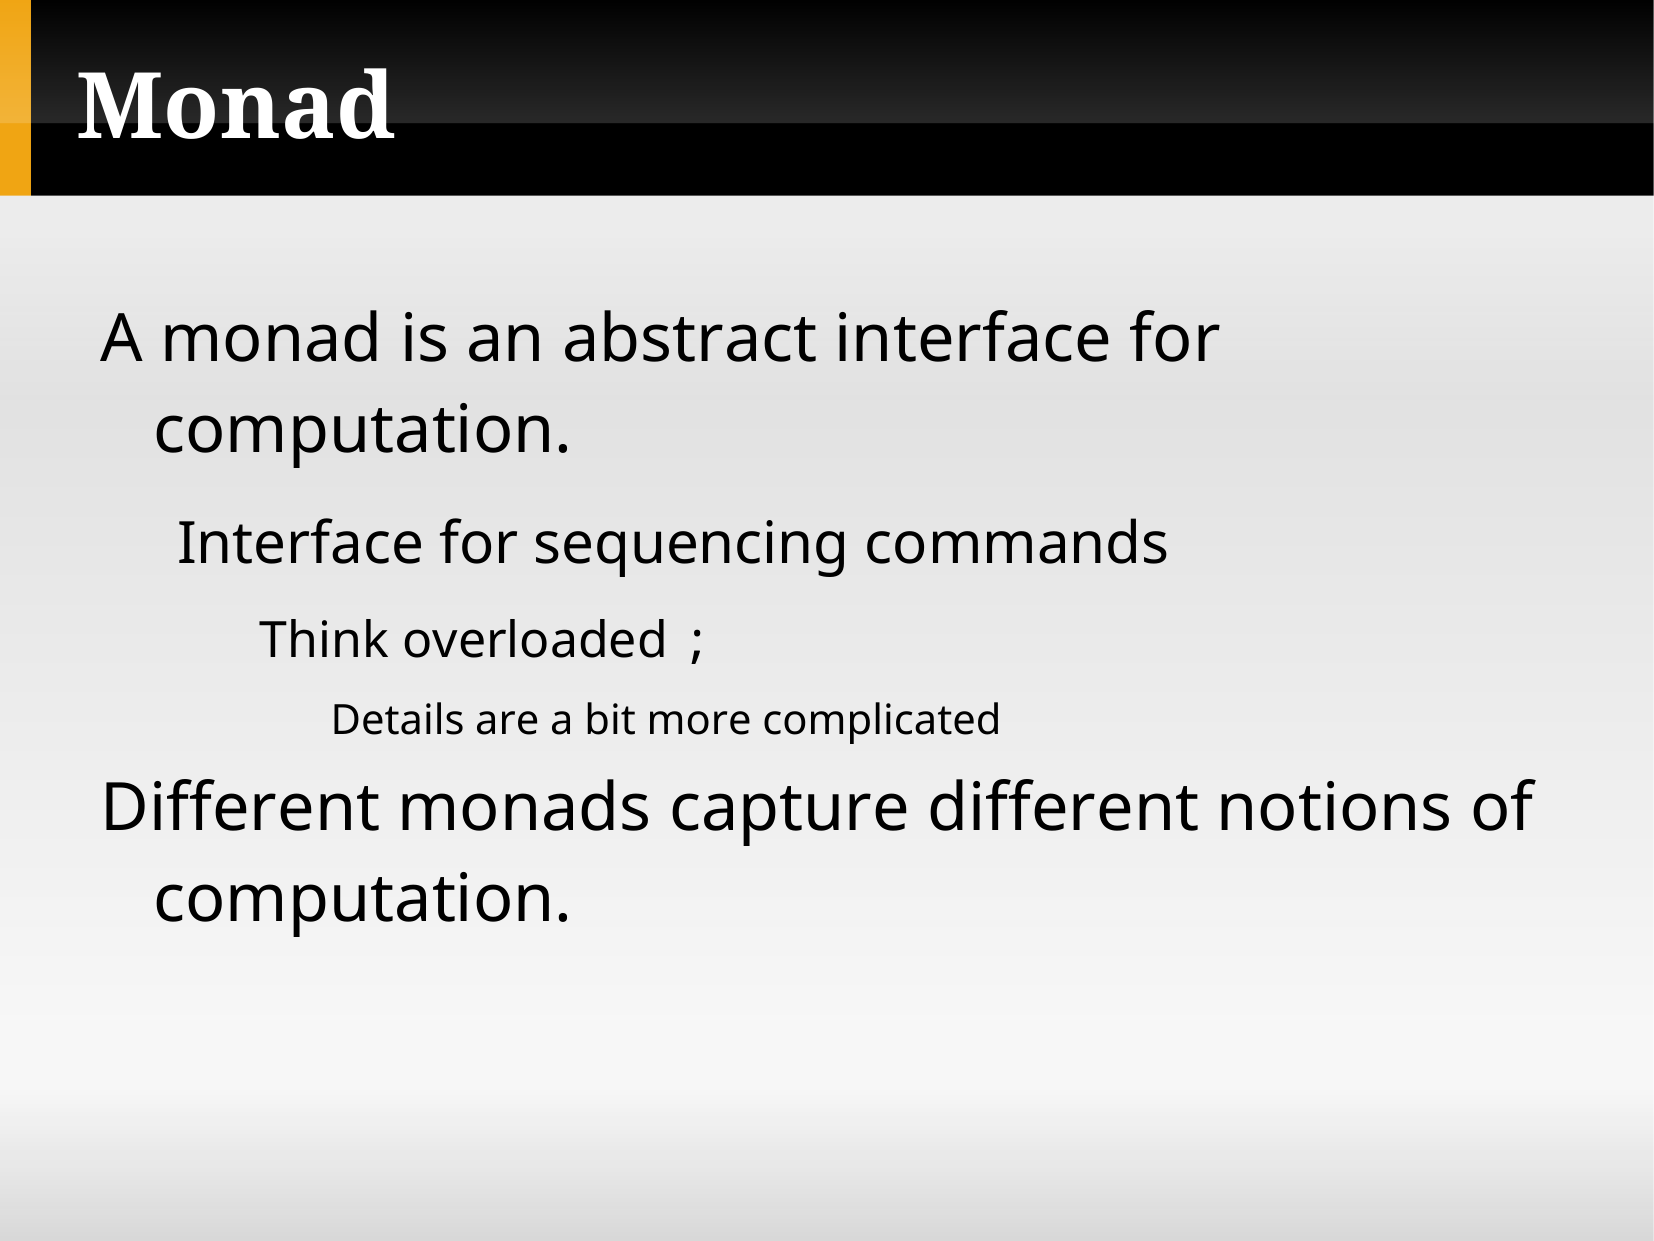

# Monad
A monad is an abstract interface for computation.
Interface for sequencing commands
Think overloaded ;
Details are a bit more complicated
Different monads capture different notions of computation.